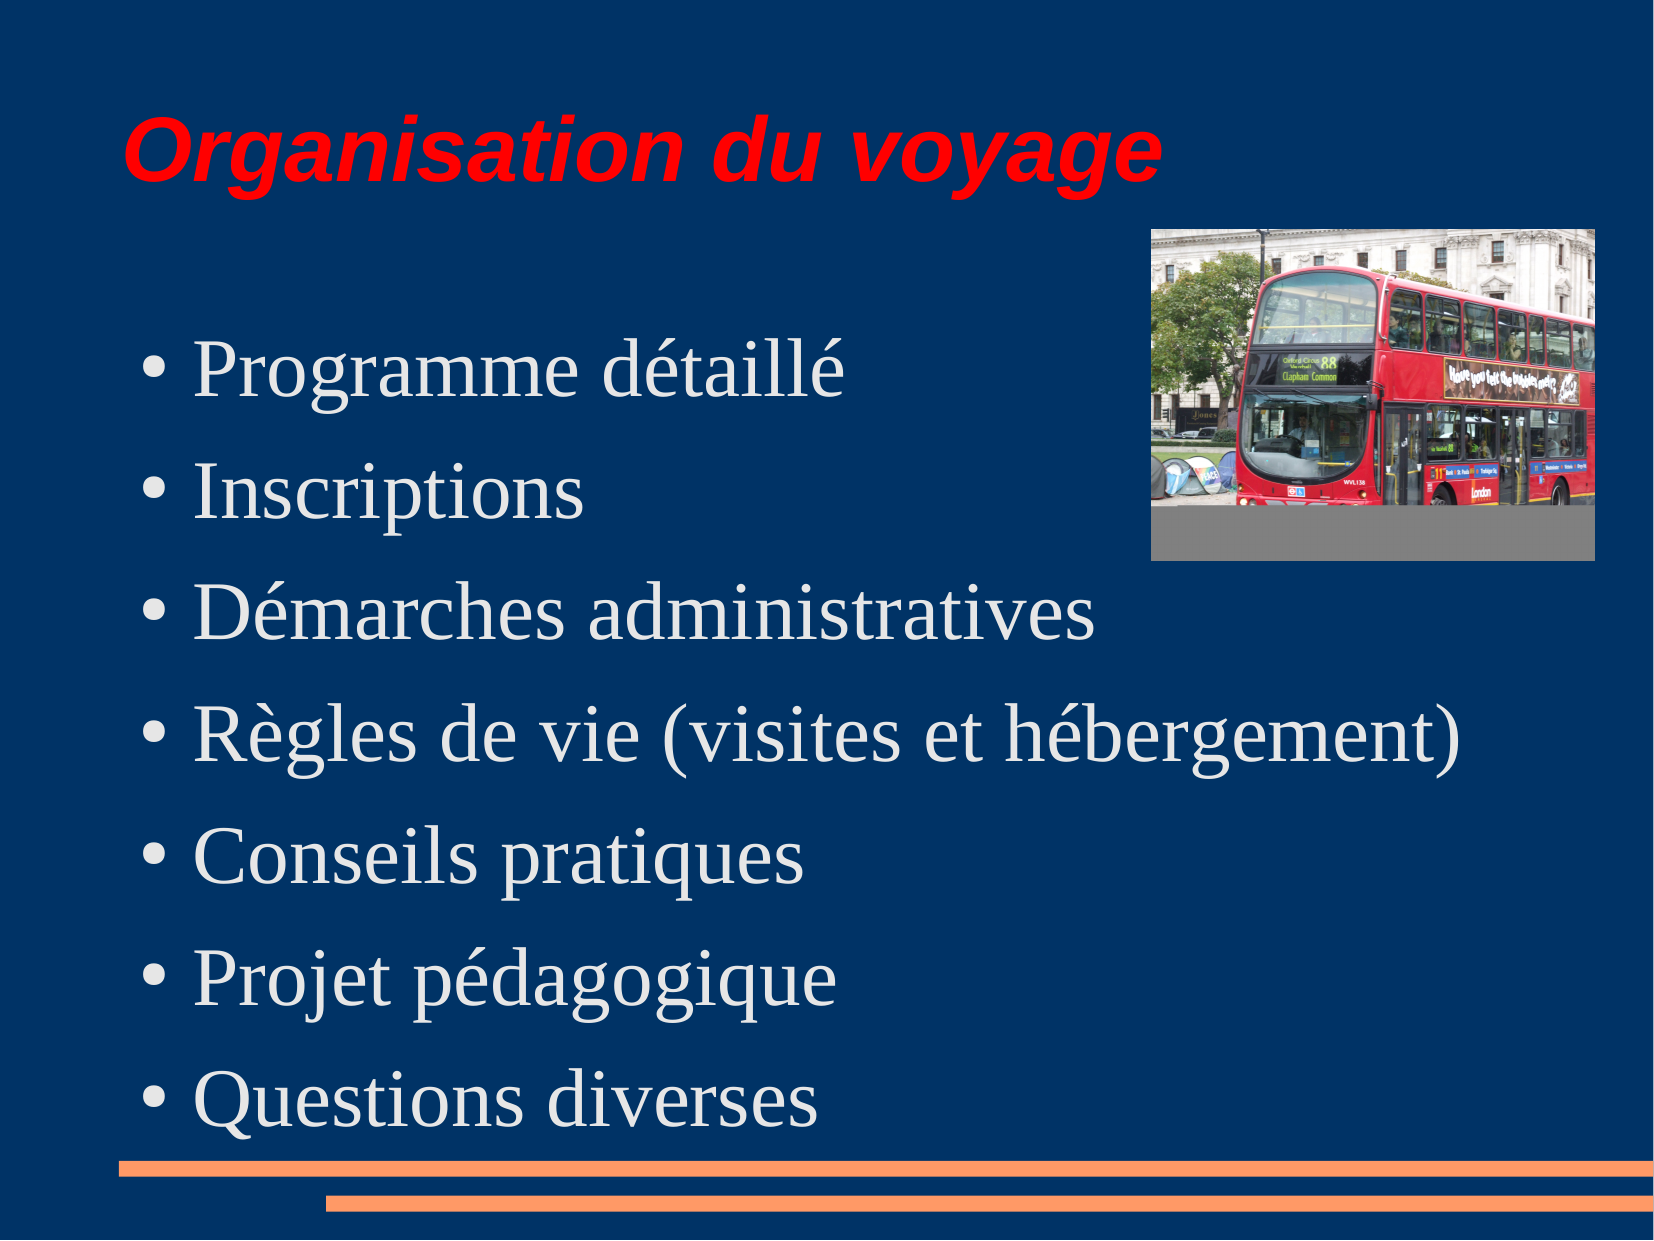

# Organisation du voyage
Programme détaillé
Inscriptions
Démarches administratives
Règles de vie (visites et hébergement)
Conseils pratiques
Projet pédagogique
Questions diverses